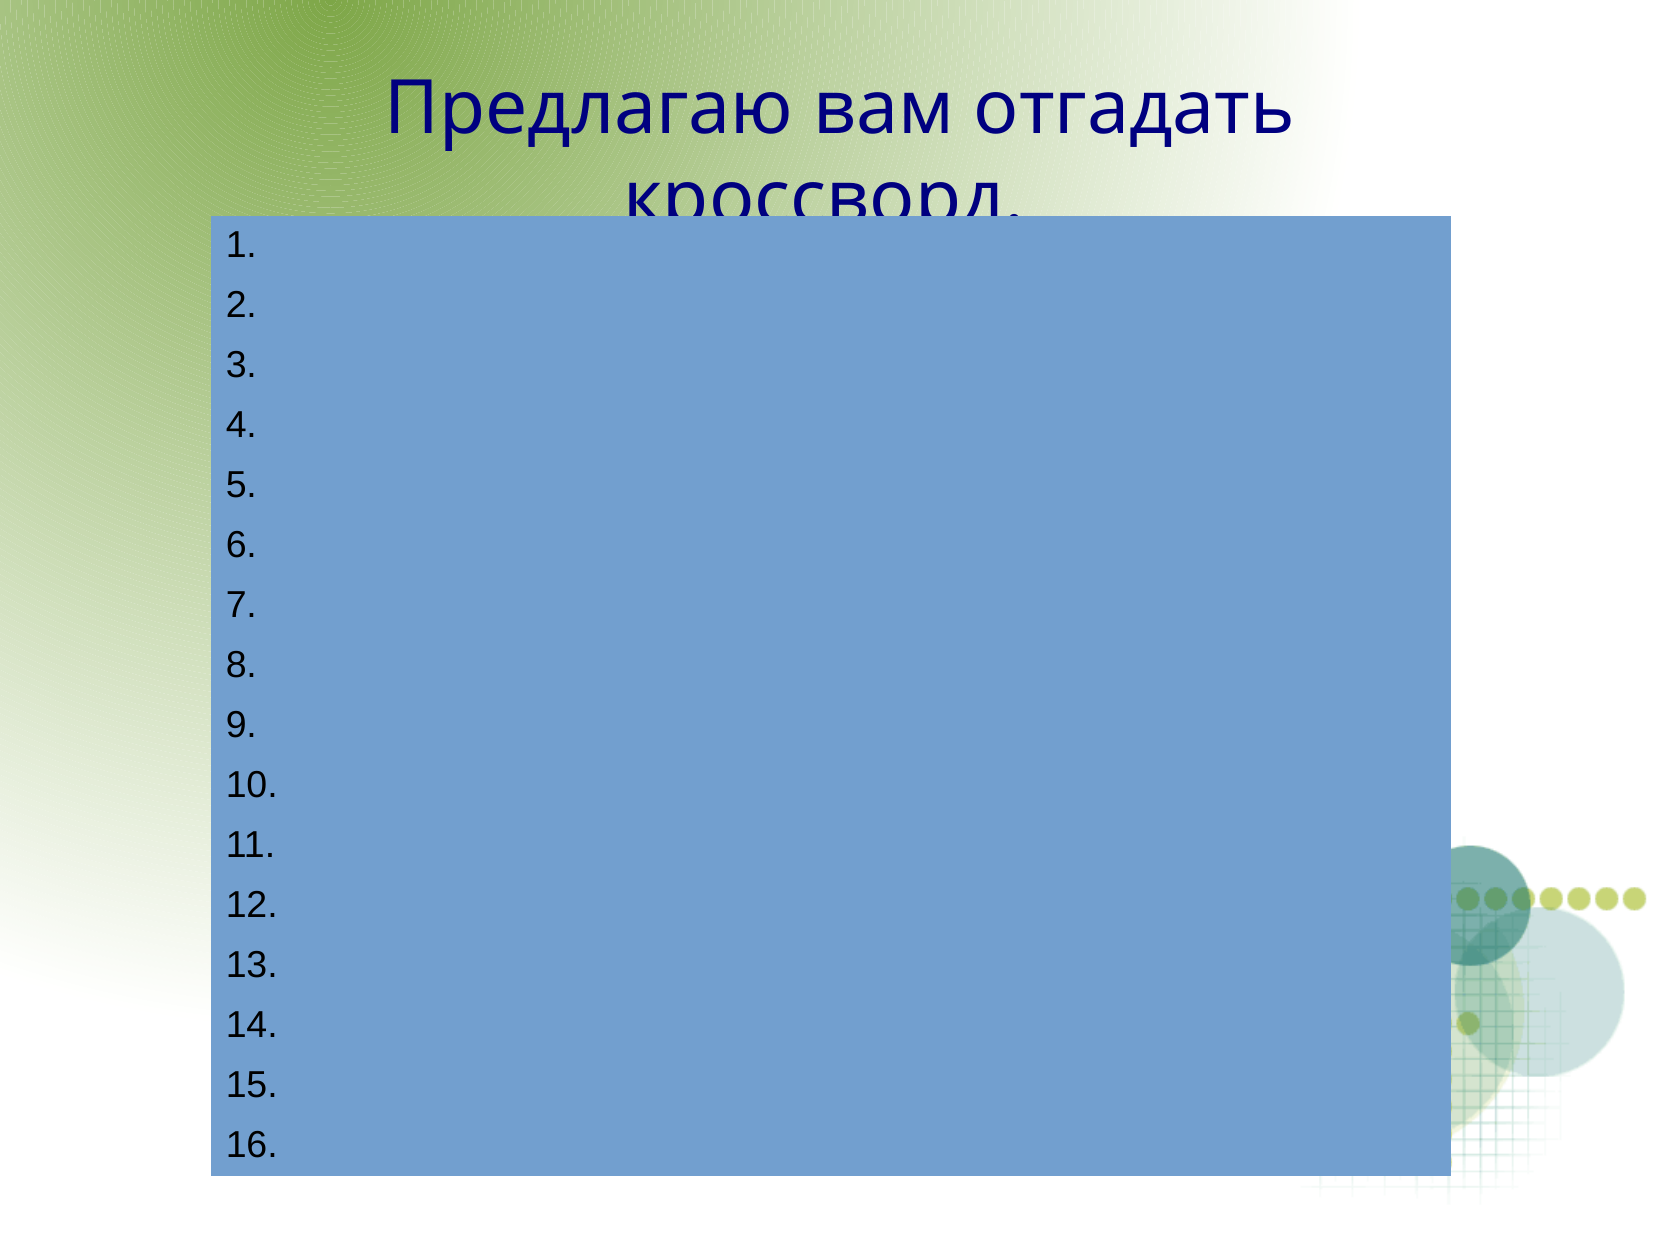

# Предлагаю вам отгадать кроссворд.
| 1. | | | | | | | | | | | |
| --- | --- | --- | --- | --- | --- | --- | --- | --- | --- | --- | --- |
| 2. | | | | | | | | | | | |
| 3. | | | | | | | | | | | |
| 4. | | | | | | | | | | | |
| 5. | | | | | | | | | | | |
| 6. | | | | | | | | | | | |
| 7. | | | | | | | | | | | |
| 8. | | | | | | | | | | | |
| 9. | | | | | | | | | | | |
| 10. | | | | | | | | | | | |
| 11. | | | | | | | | | | | |
| 12. | | | | | | | | | | | |
| 13. | | | | | | | | | | | |
| 14. | | | | | | | | | | | |
| 15. | | | | | | | | | | | |
| 16. | | | | | | | | | | | |